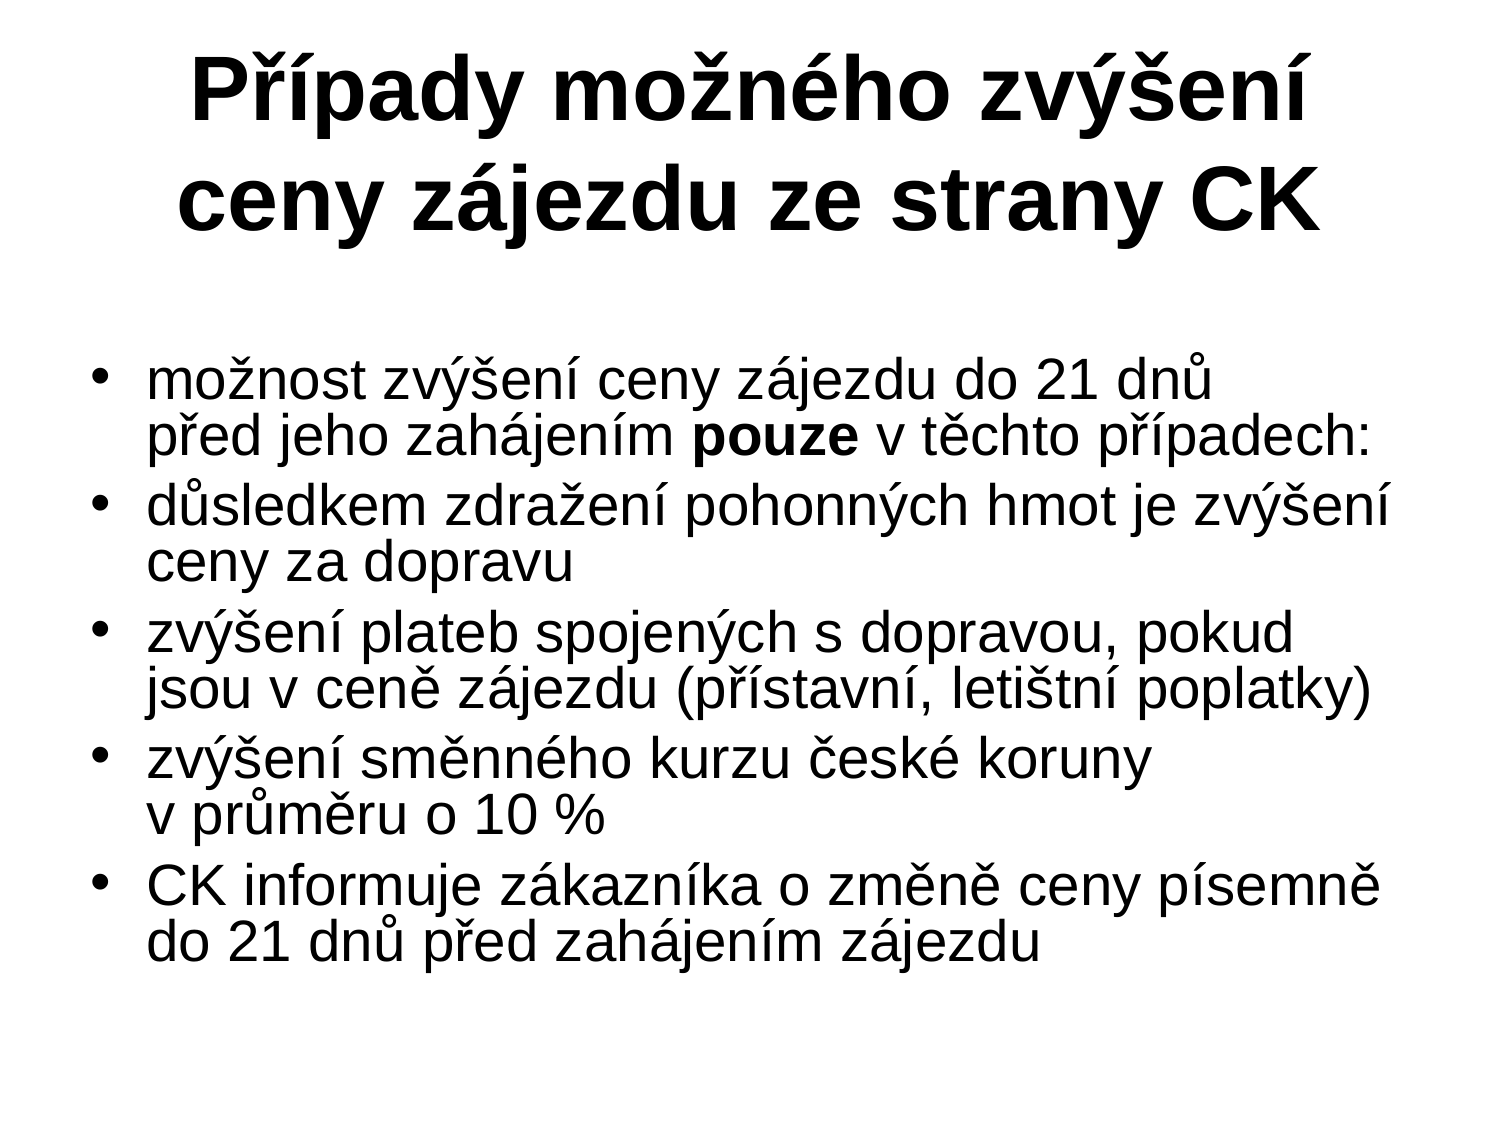

# Případy možného zvýšení ceny zájezdu ze strany CK
možnost zvýšení ceny zájezdu do 21 dnů
před jeho zahájením pouze v těchto případech:
důsledkem zdražení pohonných hmot je zvýšení ceny za dopravu
zvýšení plateb spojených s dopravou, pokud jsou v ceně zájezdu (přístavní, letištní poplatky)
zvýšení směnného kurzu české koruny
v průměru o 10 %
CK informuje zákazníka o změně ceny písemně do 21 dnů před zahájením zájezdu